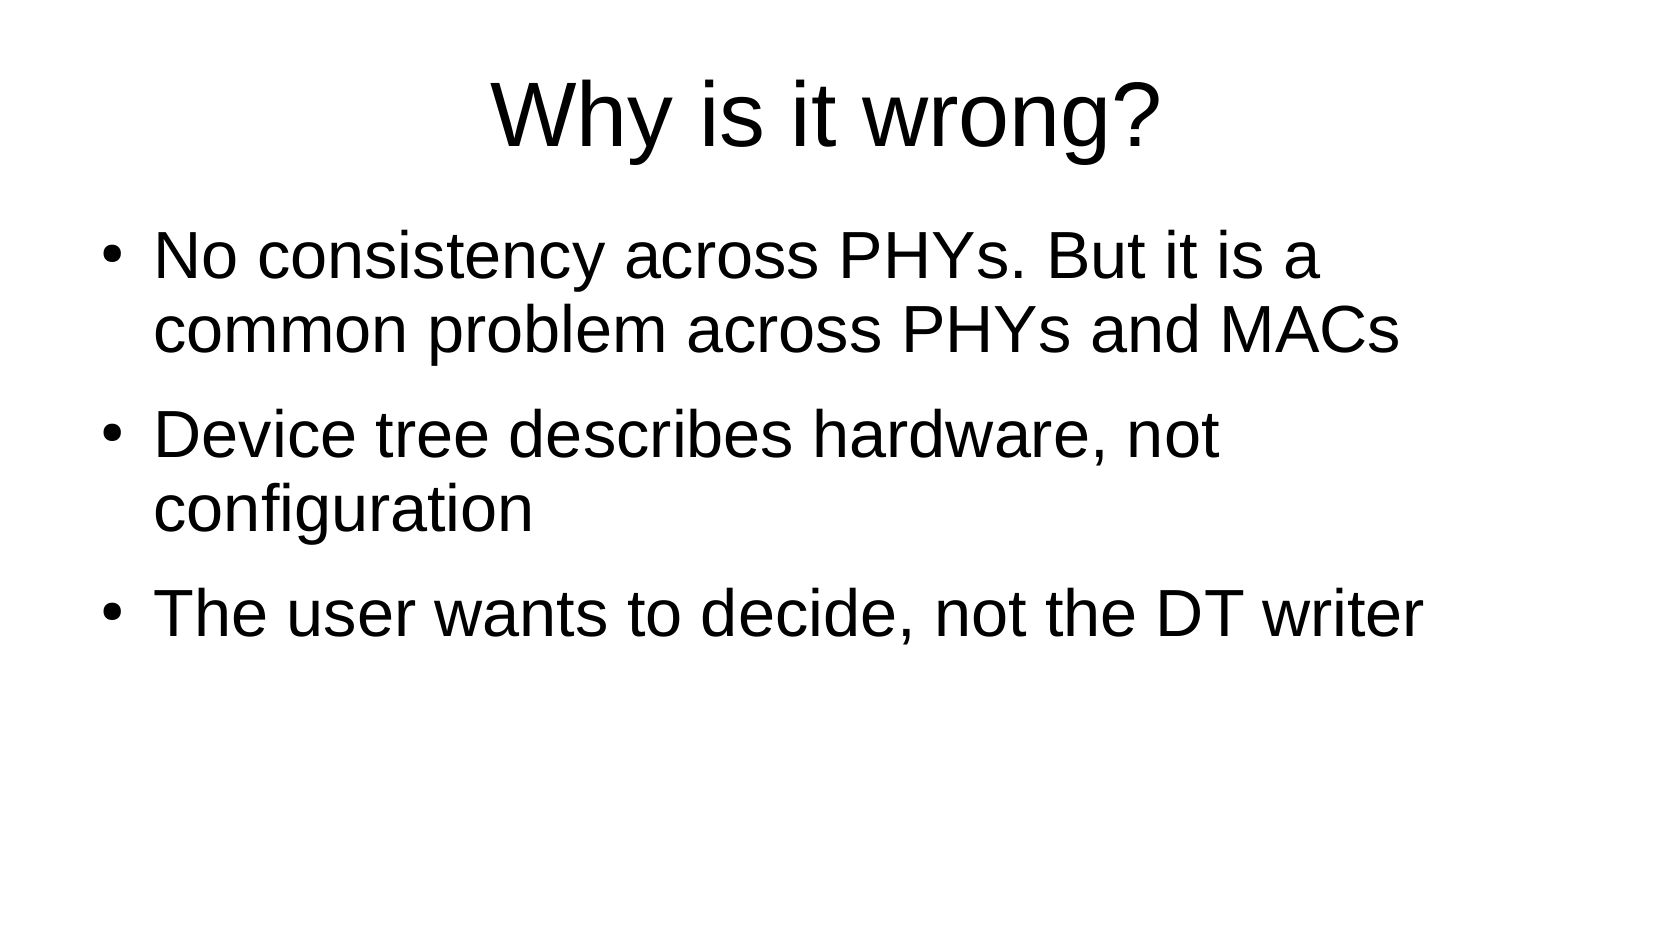

# Why is it wrong?
No consistency across PHYs. But it is a common problem across PHYs and MACs
Device tree describes hardware, not configuration
The user wants to decide, not the DT writer